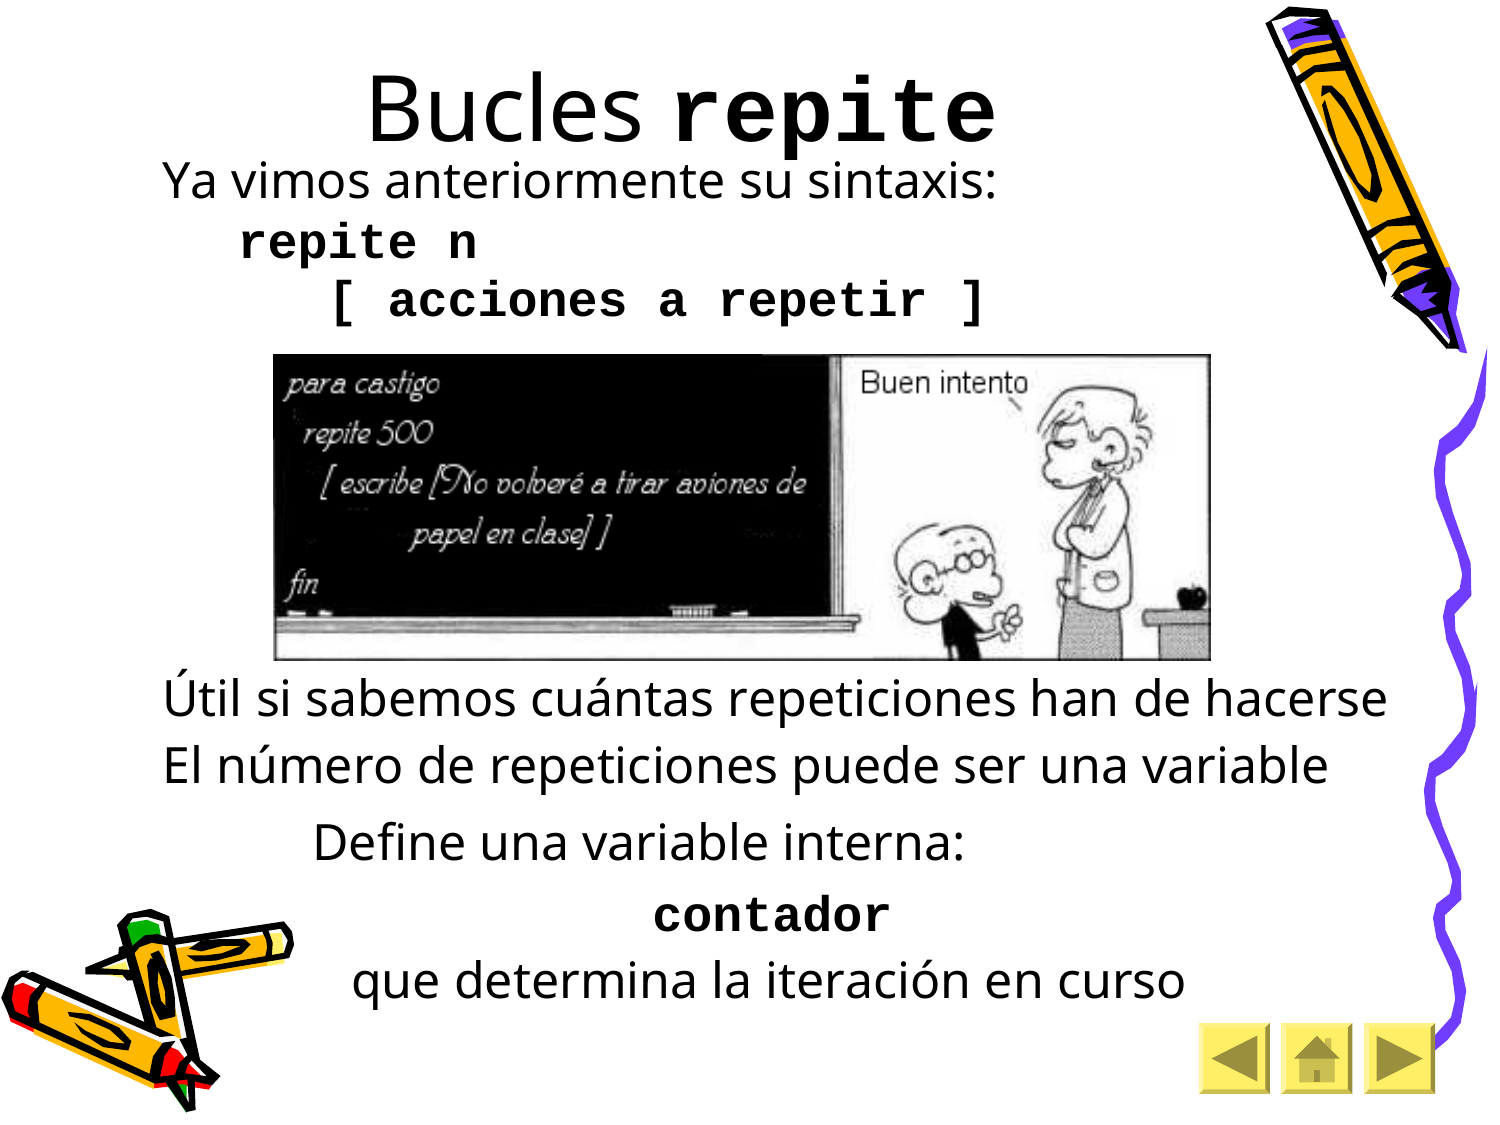

# Bucles repite
Ya vimos anteriormente su sintaxis:
repite n
 [ acciones a repetir ]
Útil si sabemos cuántas repeticiones han de hacerse
El número de repeticiones puede ser una variable
Define una variable interna:
contador
		 que determina la iteración en curso